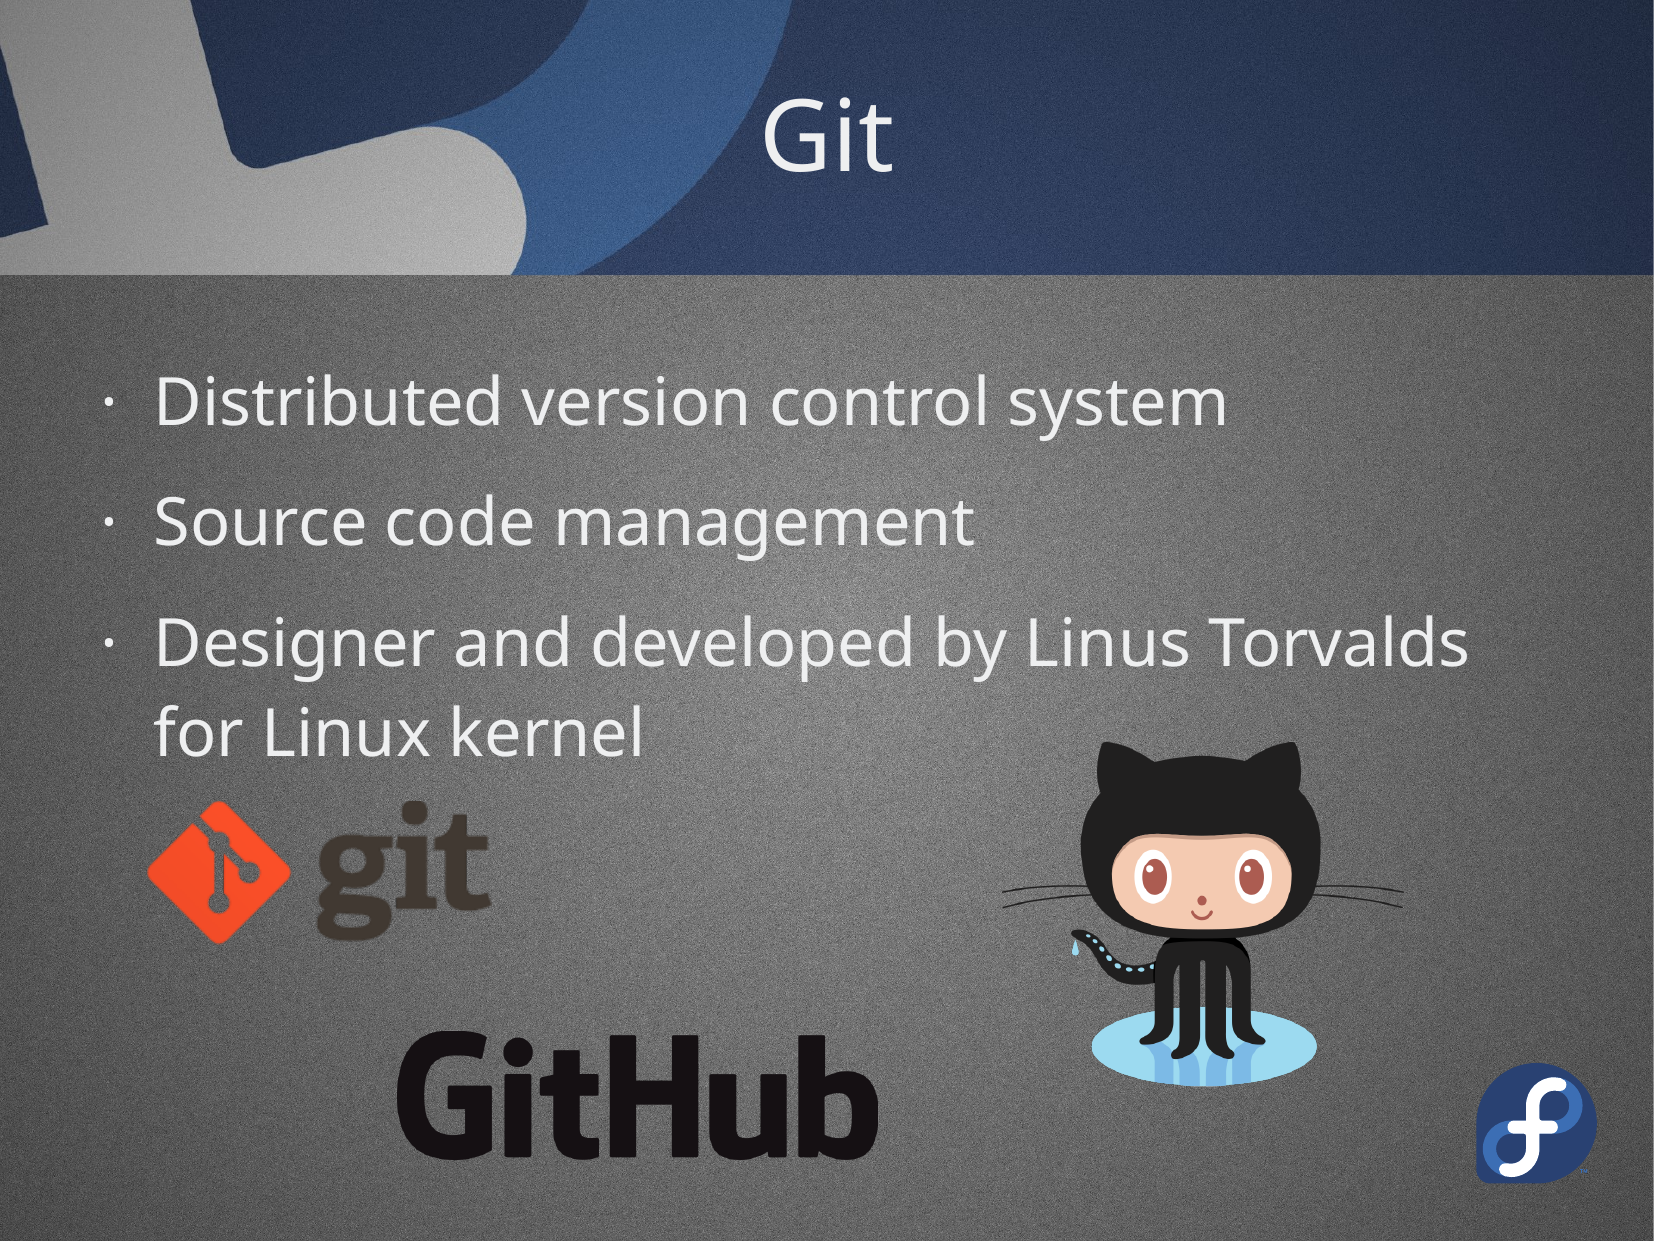

# Git
Distributed version control system
Source code management
Designer and developed by Linus Torvalds for Linux kernel